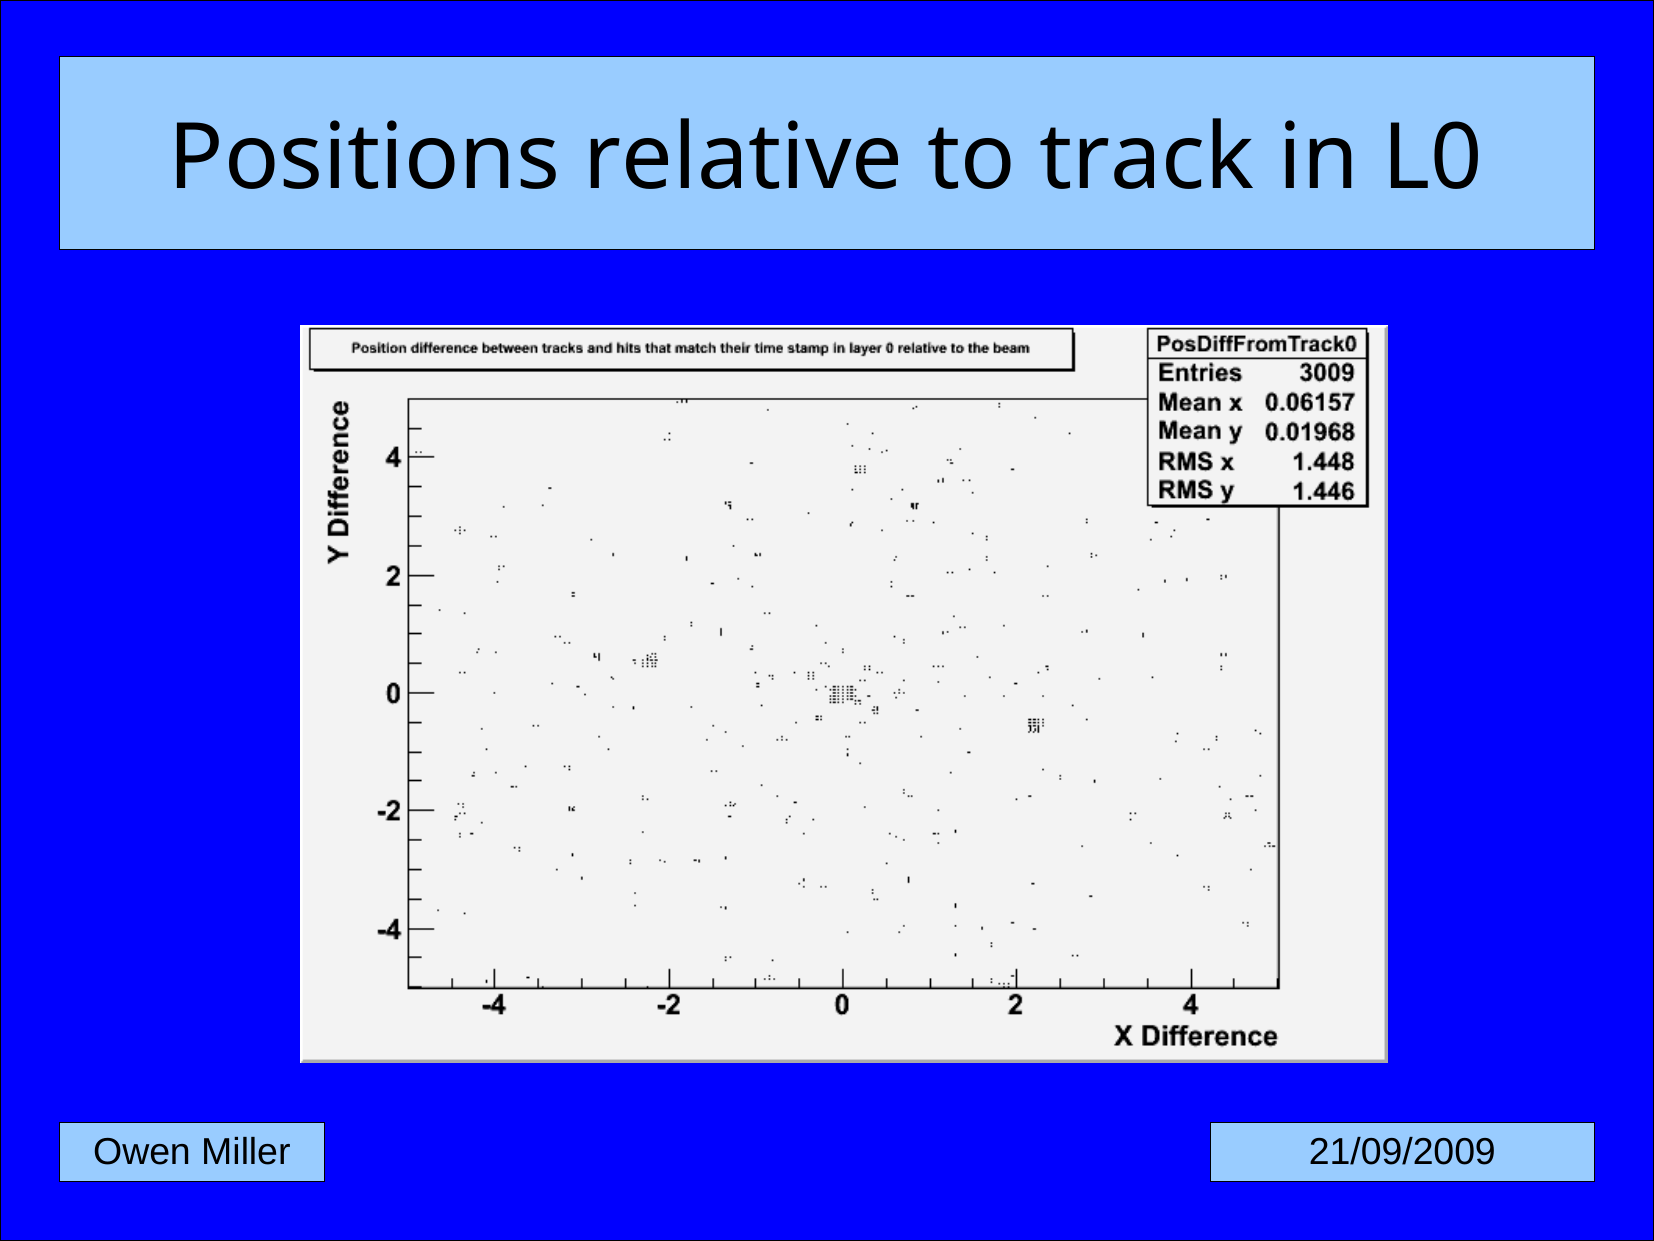

# Positions relative to track in L0
Owen Miller
21/09/2009